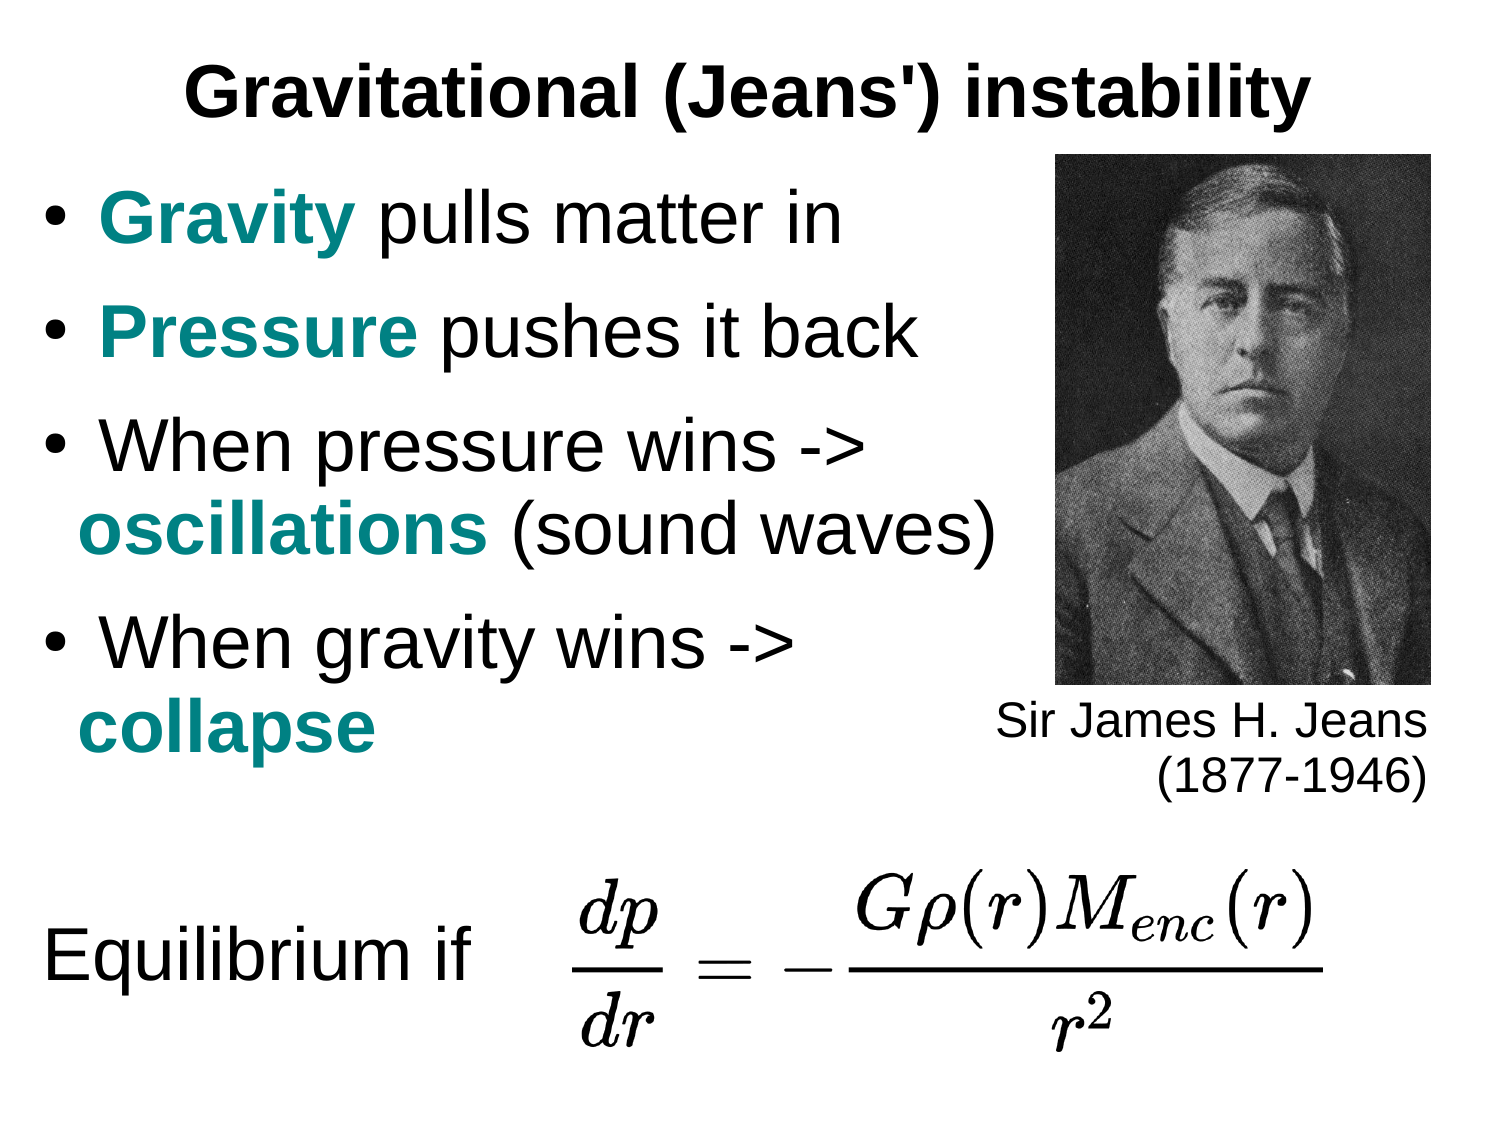

Gravitational (Jeans') instability
 Gravity pulls matter in
 Pressure pushes it back
 When pressure wins -> oscillations (sound waves)
 When gravity wins -> collapse
Equilibrium if
Sir James H. Jeans (1877-1946)